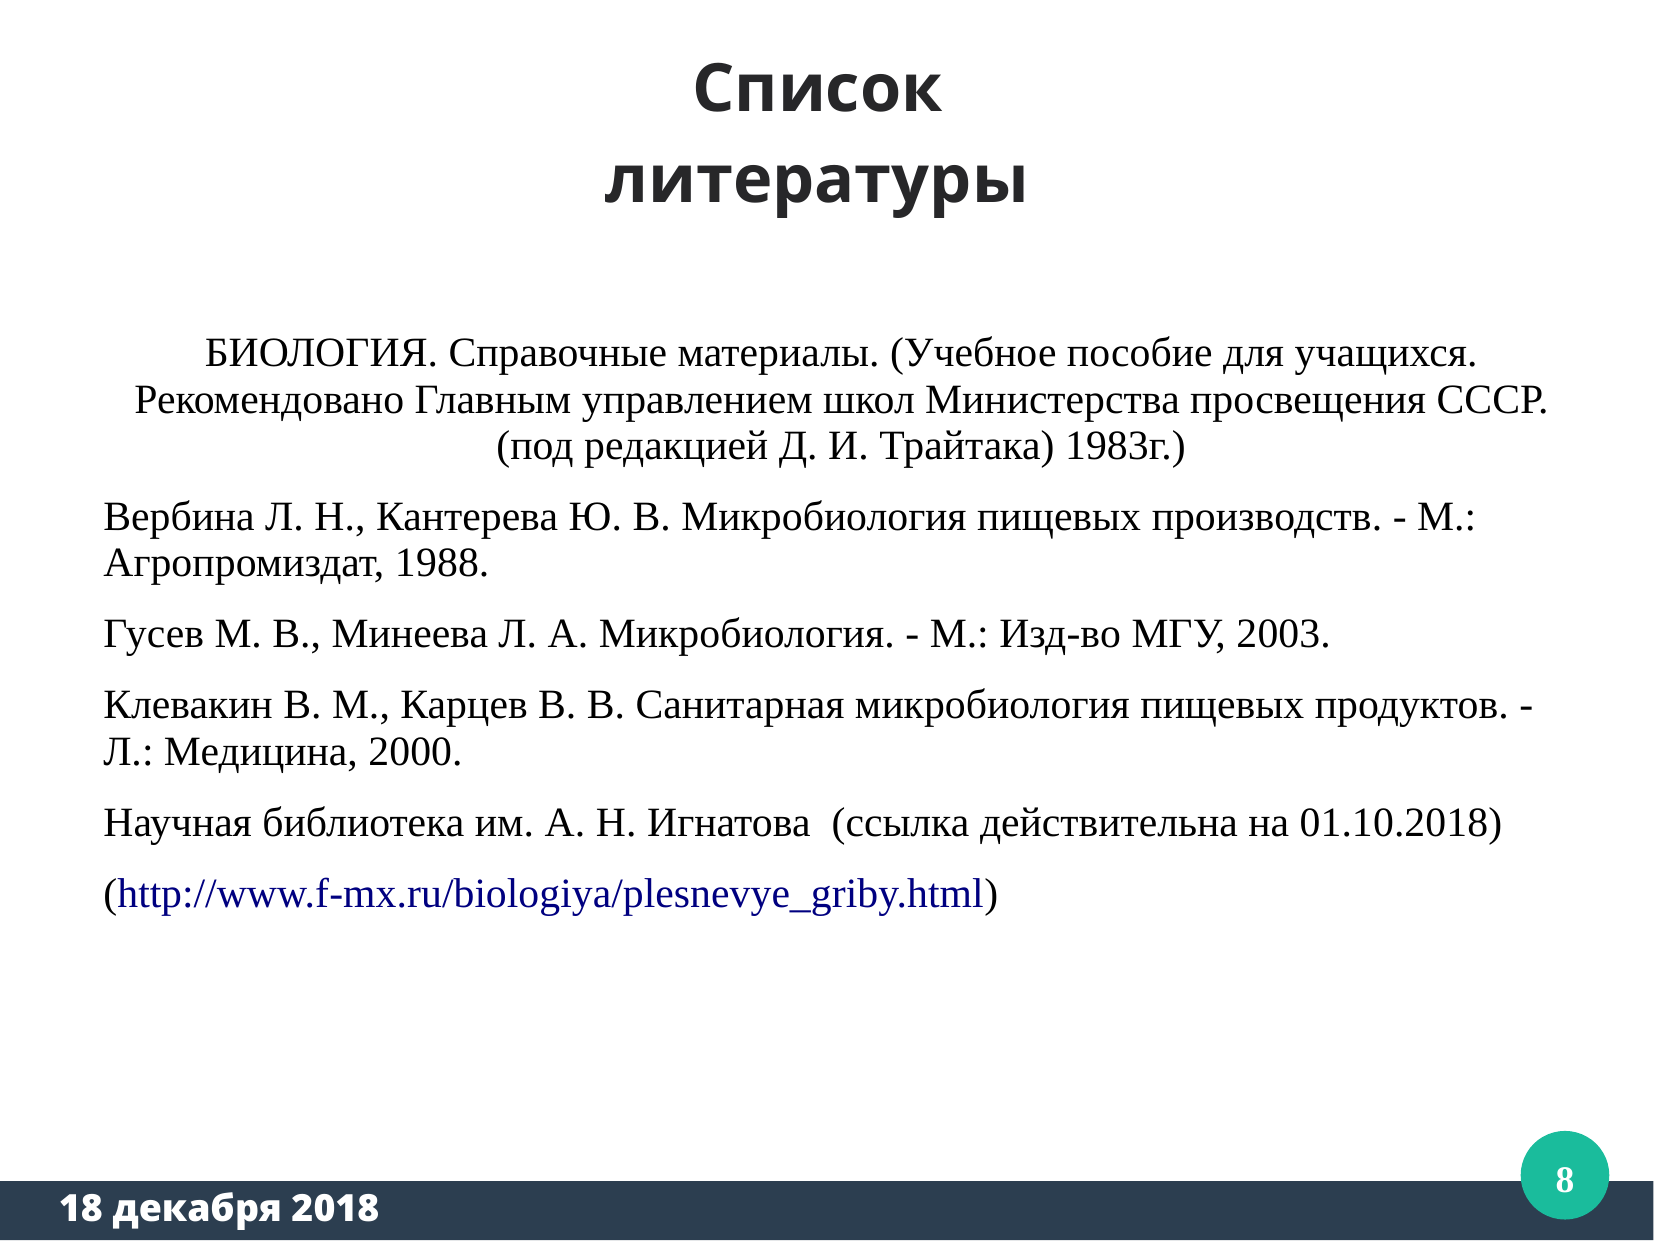

Список литературы
БИОЛОГИЯ. Справочные материалы. (Учебное пособие для учащихся. Рекомендовано Главным управлением школ Министерства просвещения СССР. (под редакцией Д. И. Трайтака) 1983г.)
Вербина Л. Н., Кантерева Ю. В. Микробиология пищевых производств. - М.: Агропромиздат, 1988.
Гусев М. В., Минеева Л. А. Микробиология. - М.: Изд-во МГУ, 2003.
Клевакин В. М., Карцев В. В. Санитарная микробиология пищевых продуктов. - Л.: Медицина, 2000.
Научная библиотека им. А. Н. Игнатова (ссылка действительна на 01.10.2018)
(http://www.f-mx.ru/biologiya/plesnevye_griby.html)
8